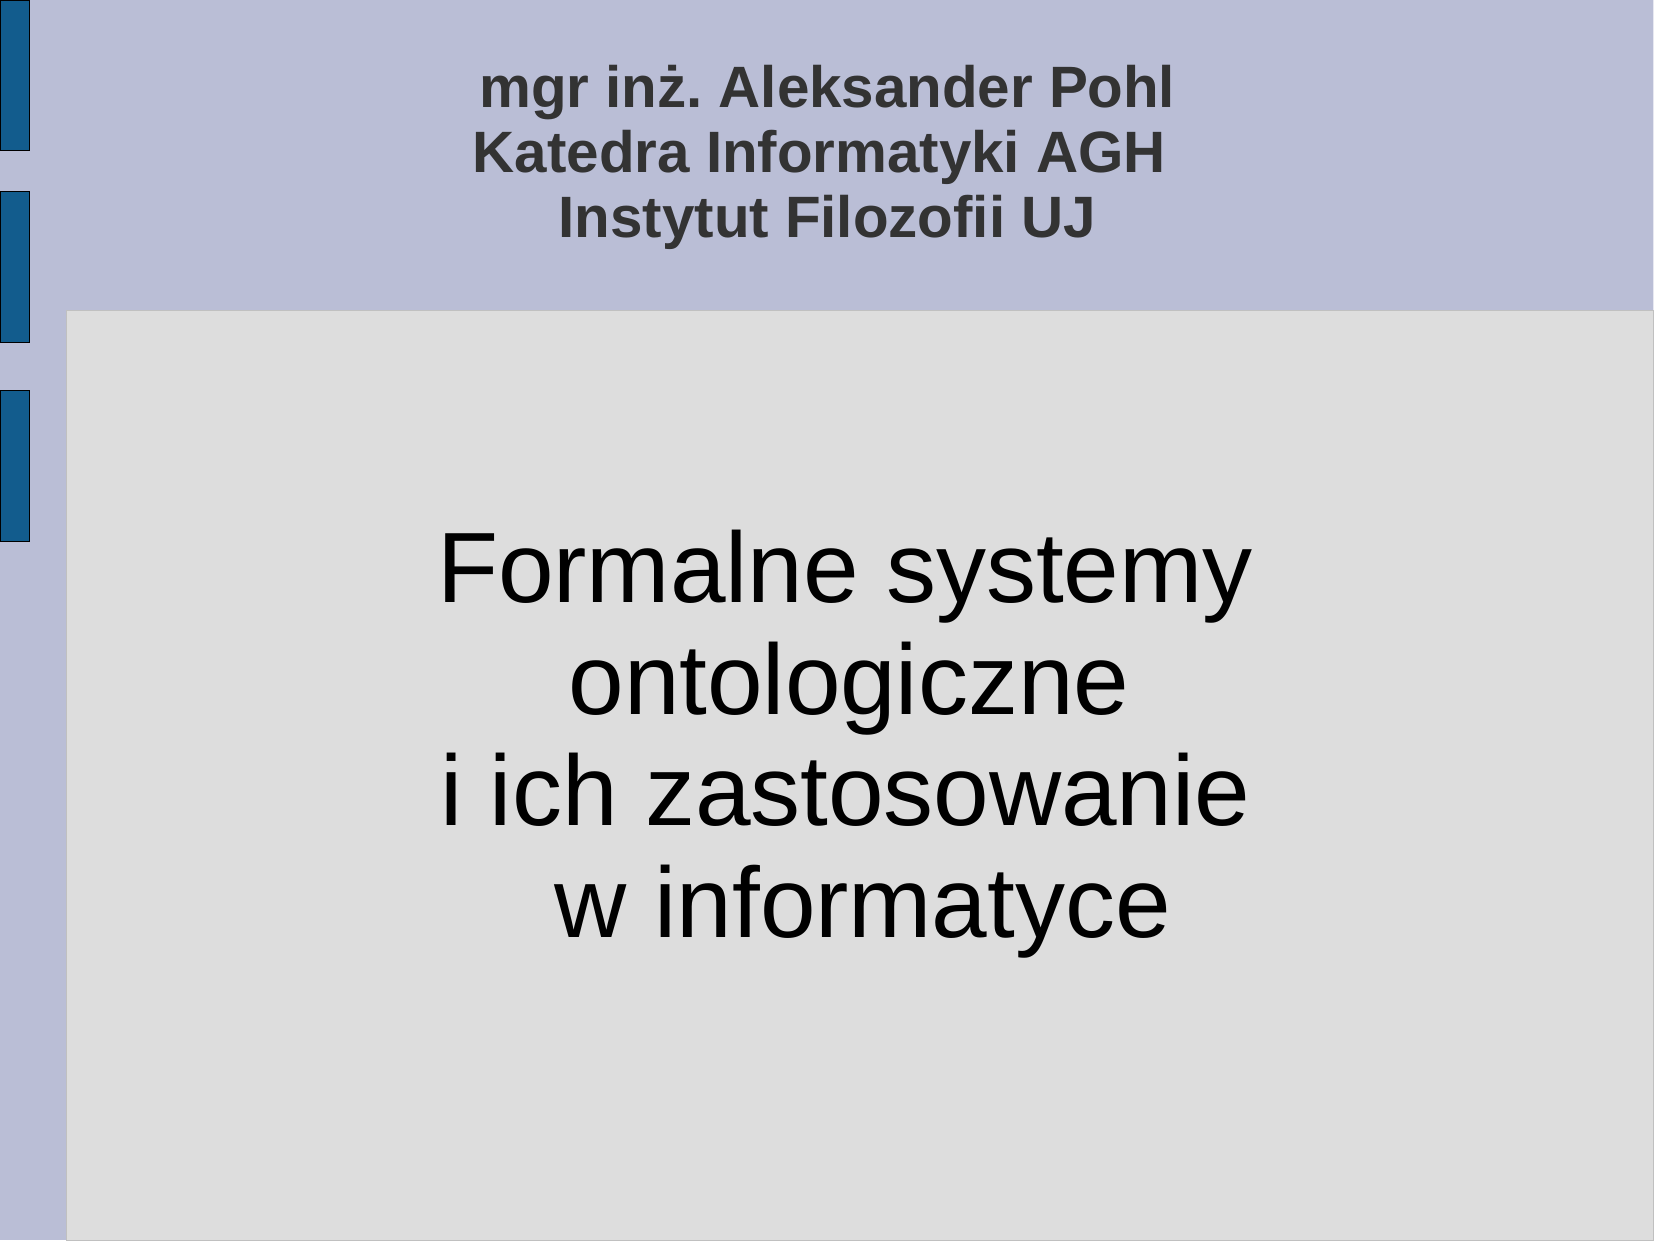

# mgr inż. Aleksander Pohl Katedra Informatyki AGH Instytut Filozofii UJ
Formalne systemy ontologiczne
i ich zastosowanie w informatyce